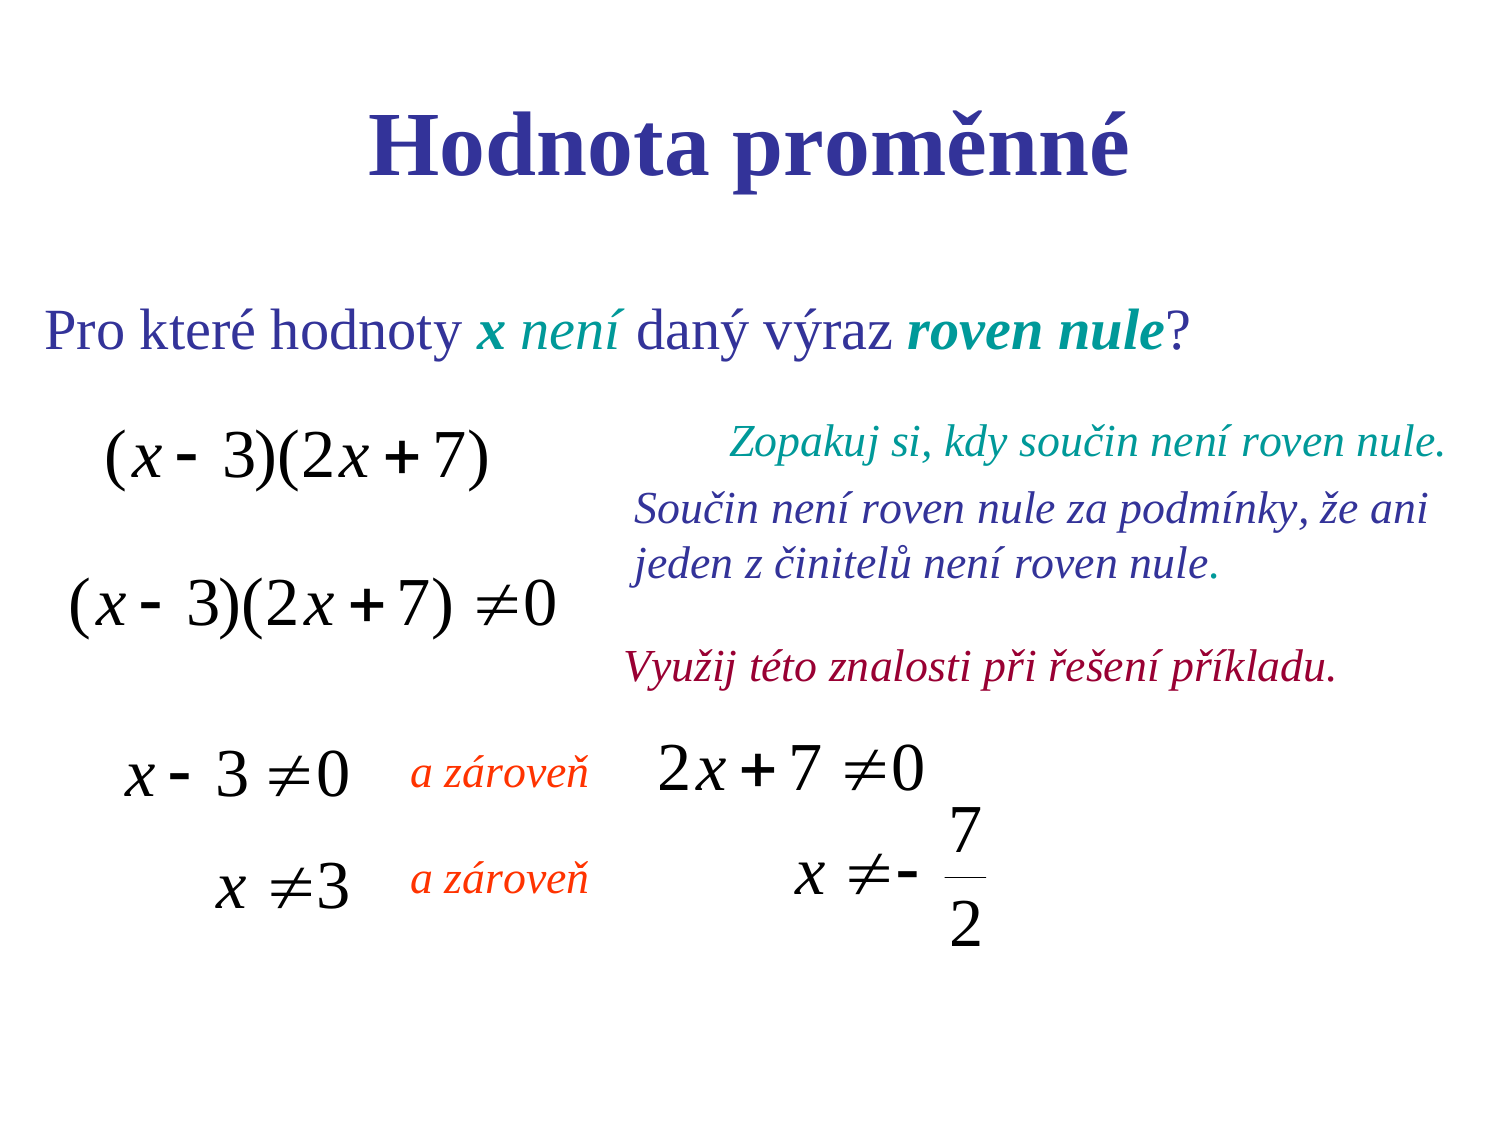

# Hodnota proměnné
Pro které hodnoty x není daný výraz roven nule?
Zopakuj si, kdy součin není roven nule.
Součin není roven nule za podmínky, že ani jeden z činitelů není roven nule.
Využij této znalosti při řešení příkladu.
a zároveň
a zároveň